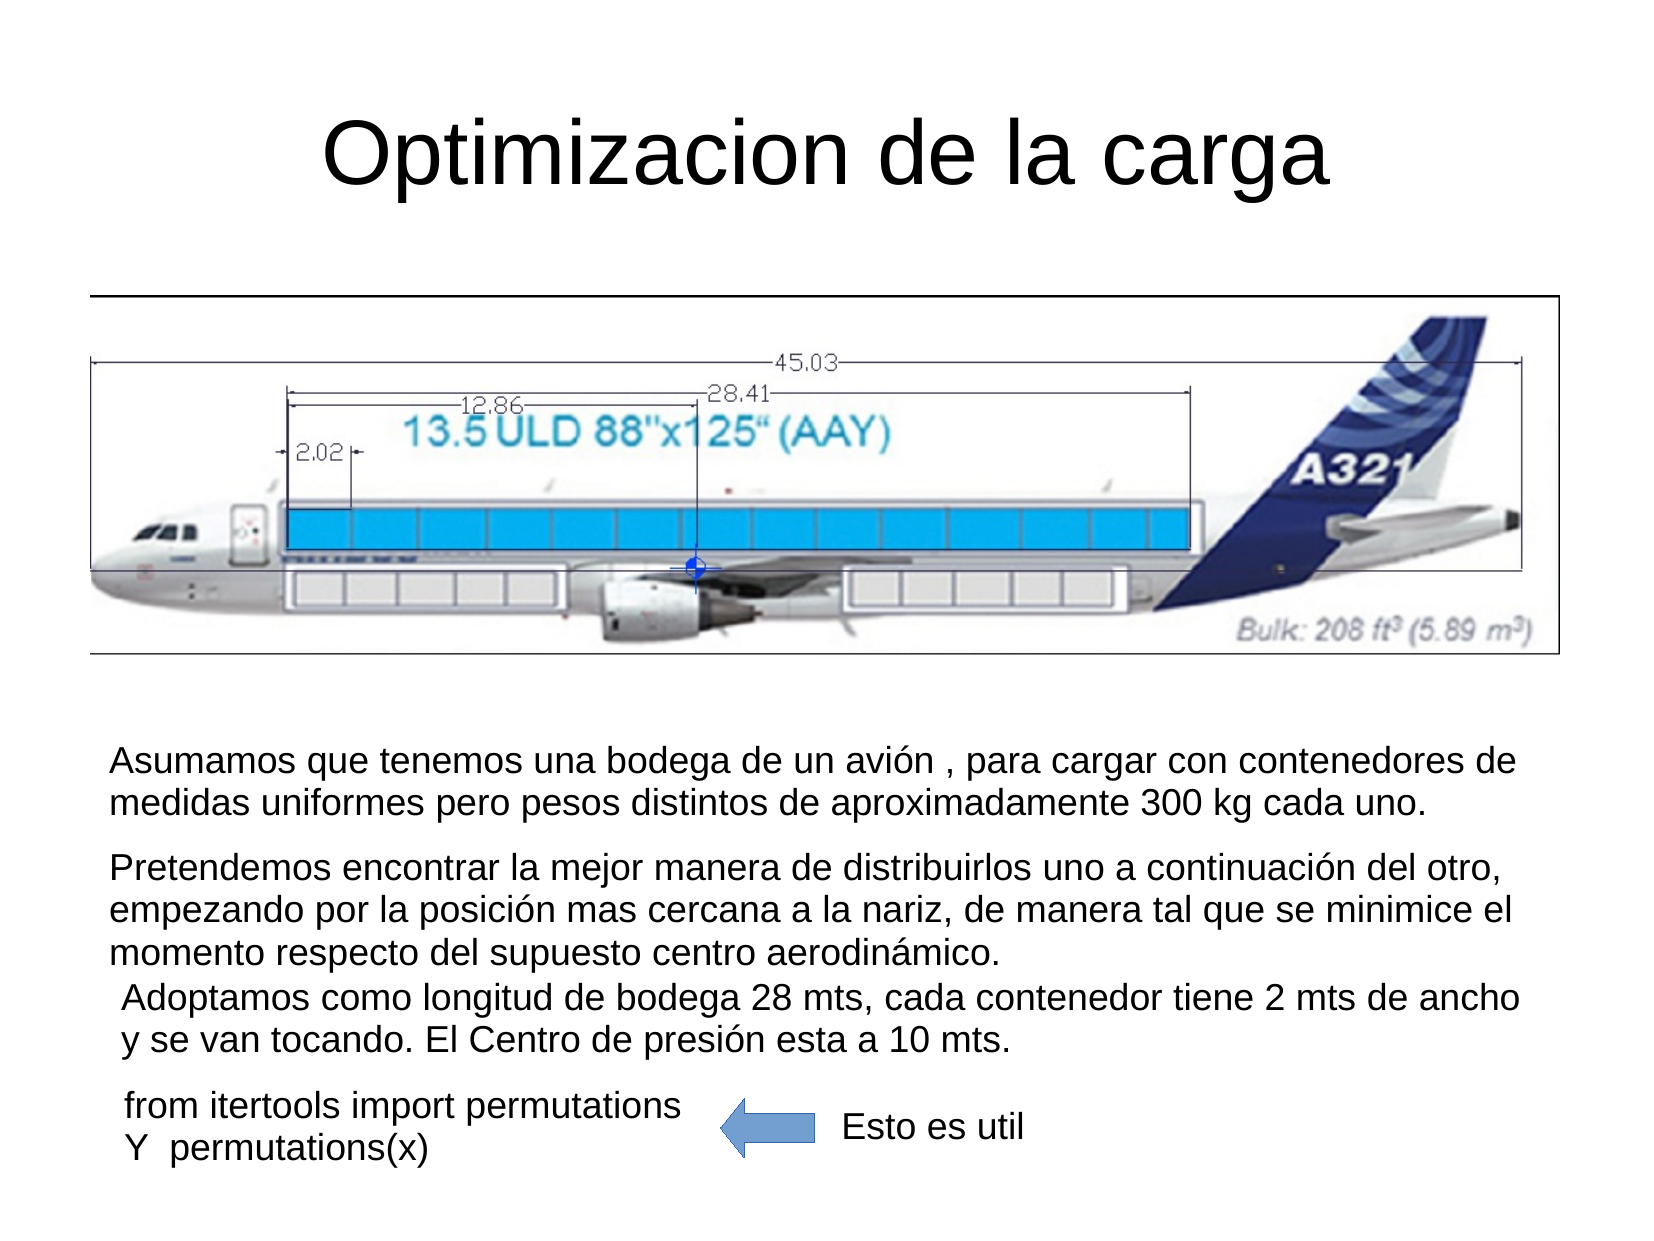

# Optimizacion de la carga
Asumamos que tenemos una bodega de un avión , para cargar con contenedores de medidas uniformes pero pesos distintos de aproximadamente 300 kg cada uno.
Pretendemos encontrar la mejor manera de distribuirlos uno a continuación del otro, empezando por la posición mas cercana a la nariz, de manera tal que se minimice el momento respecto del supuesto centro aerodinámico.
Adoptamos como longitud de bodega 28 mts, cada contenedor tiene 2 mts de ancho y se van tocando. El Centro de presión esta a 10 mts.
from itertools import permutations
Y permutations(x)
Esto es util